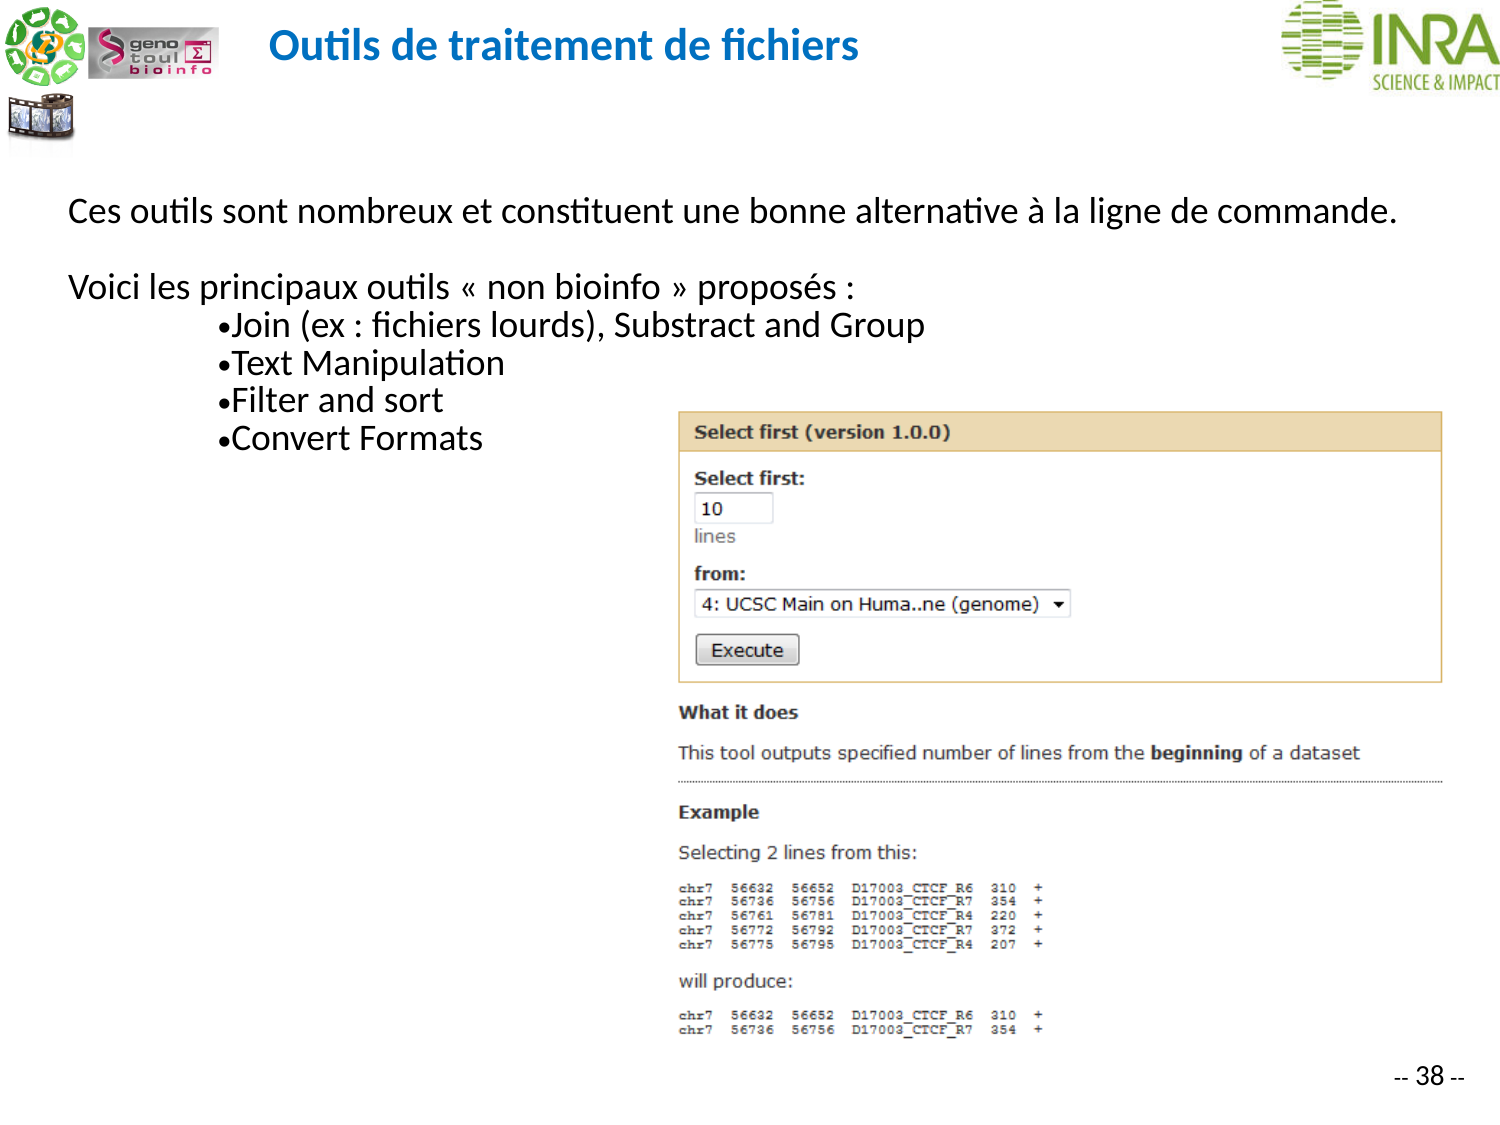

Outils de traitement de fichiers
Ces outils sont nombreux et constituent une bonne alternative à la ligne de commande.
Voici les principaux outils « non bioinfo » proposés :
Join (ex : fichiers lourds), Substract and Group
Text Manipulation
Filter and sort
Convert Formats